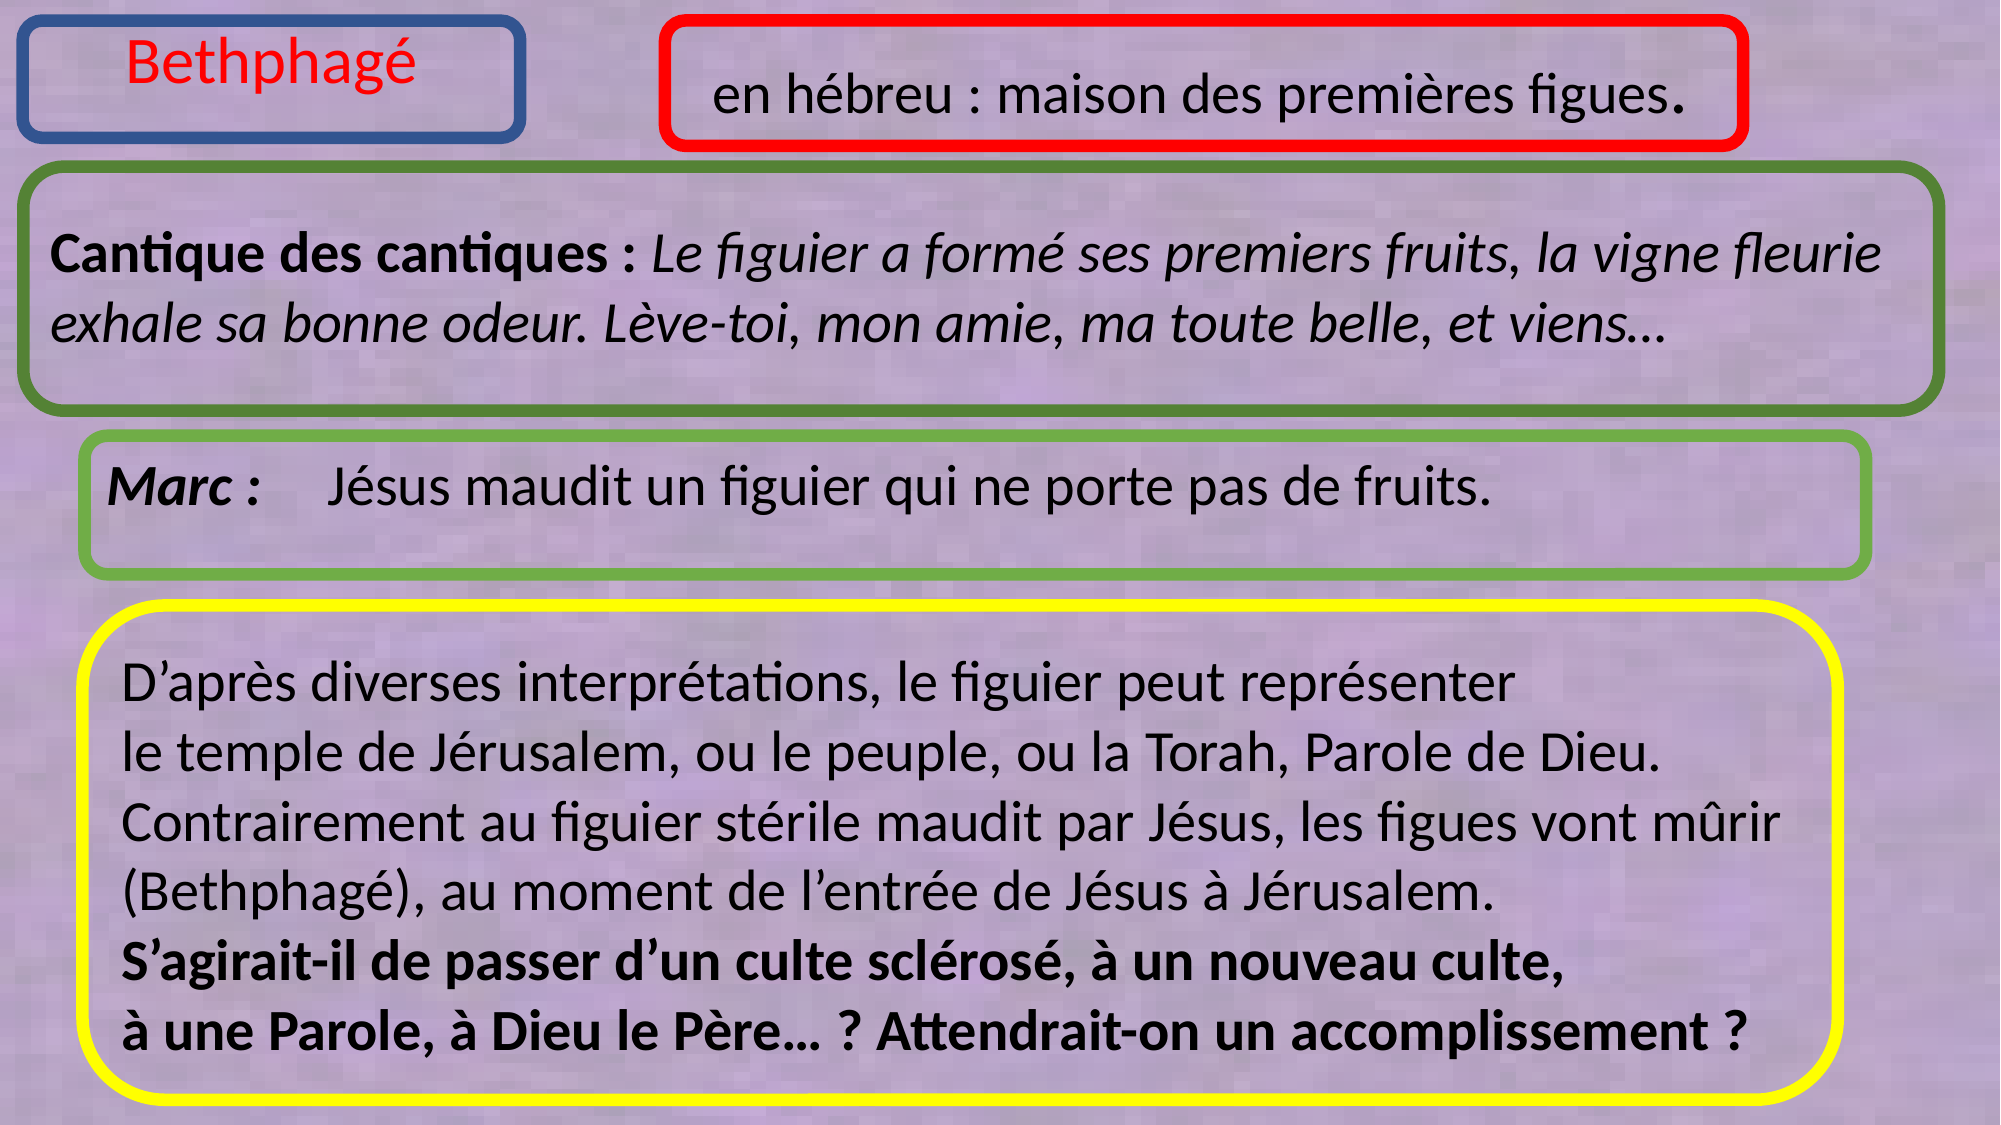

en hébreu : maison des premières figues.
Bethphagé
Cantique des cantiques : Le figuier a formé ses premiers fruits, la vigne fleurie exhale sa bonne odeur. Lève-toi, mon amie, ma toute belle, et viens…
Marc : Jésus maudit un figuier qui ne porte pas de fruits.
D’après diverses interprétations, le figuier peut représenter
le temple de Jérusalem, ou le peuple, ou la Torah, Parole de Dieu.
Contrairement au figuier stérile maudit par Jésus, les figues vont mûrir (Bethphagé), au moment de l’entrée de Jésus à Jérusalem.
S’agirait-il de passer d’un culte sclérosé, à un nouveau culte,
à une Parole, à Dieu le Père… ? Attendrait-on un accomplissement ?